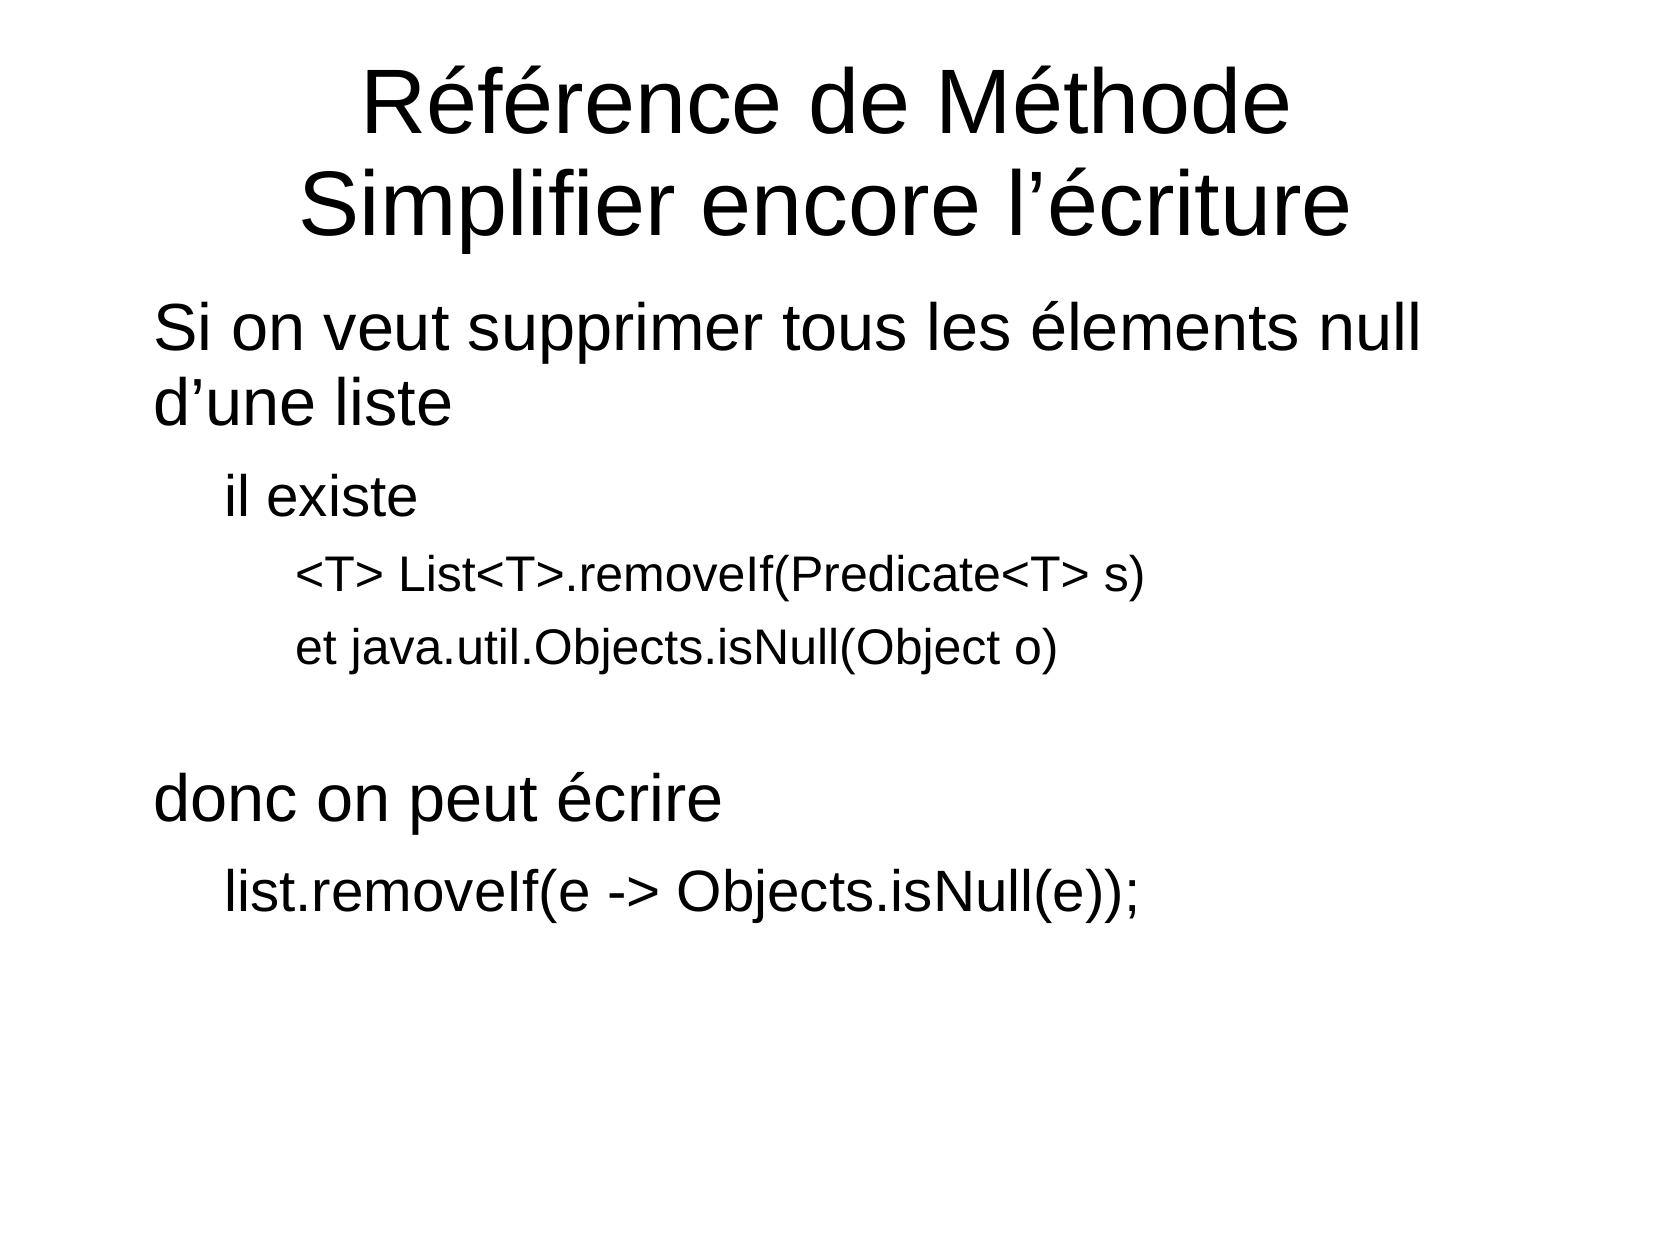

# Référence de Méthode Simplifier encore l’écriture
Si on veut supprimer tous les élements null d’une liste
il existe
<T> List<T>.removeIf(Predicate<T> s)
et java.util.Objects.isNull(Object o)
donc on peut écrire
list.removeIf(e -> Objects.isNull(e));